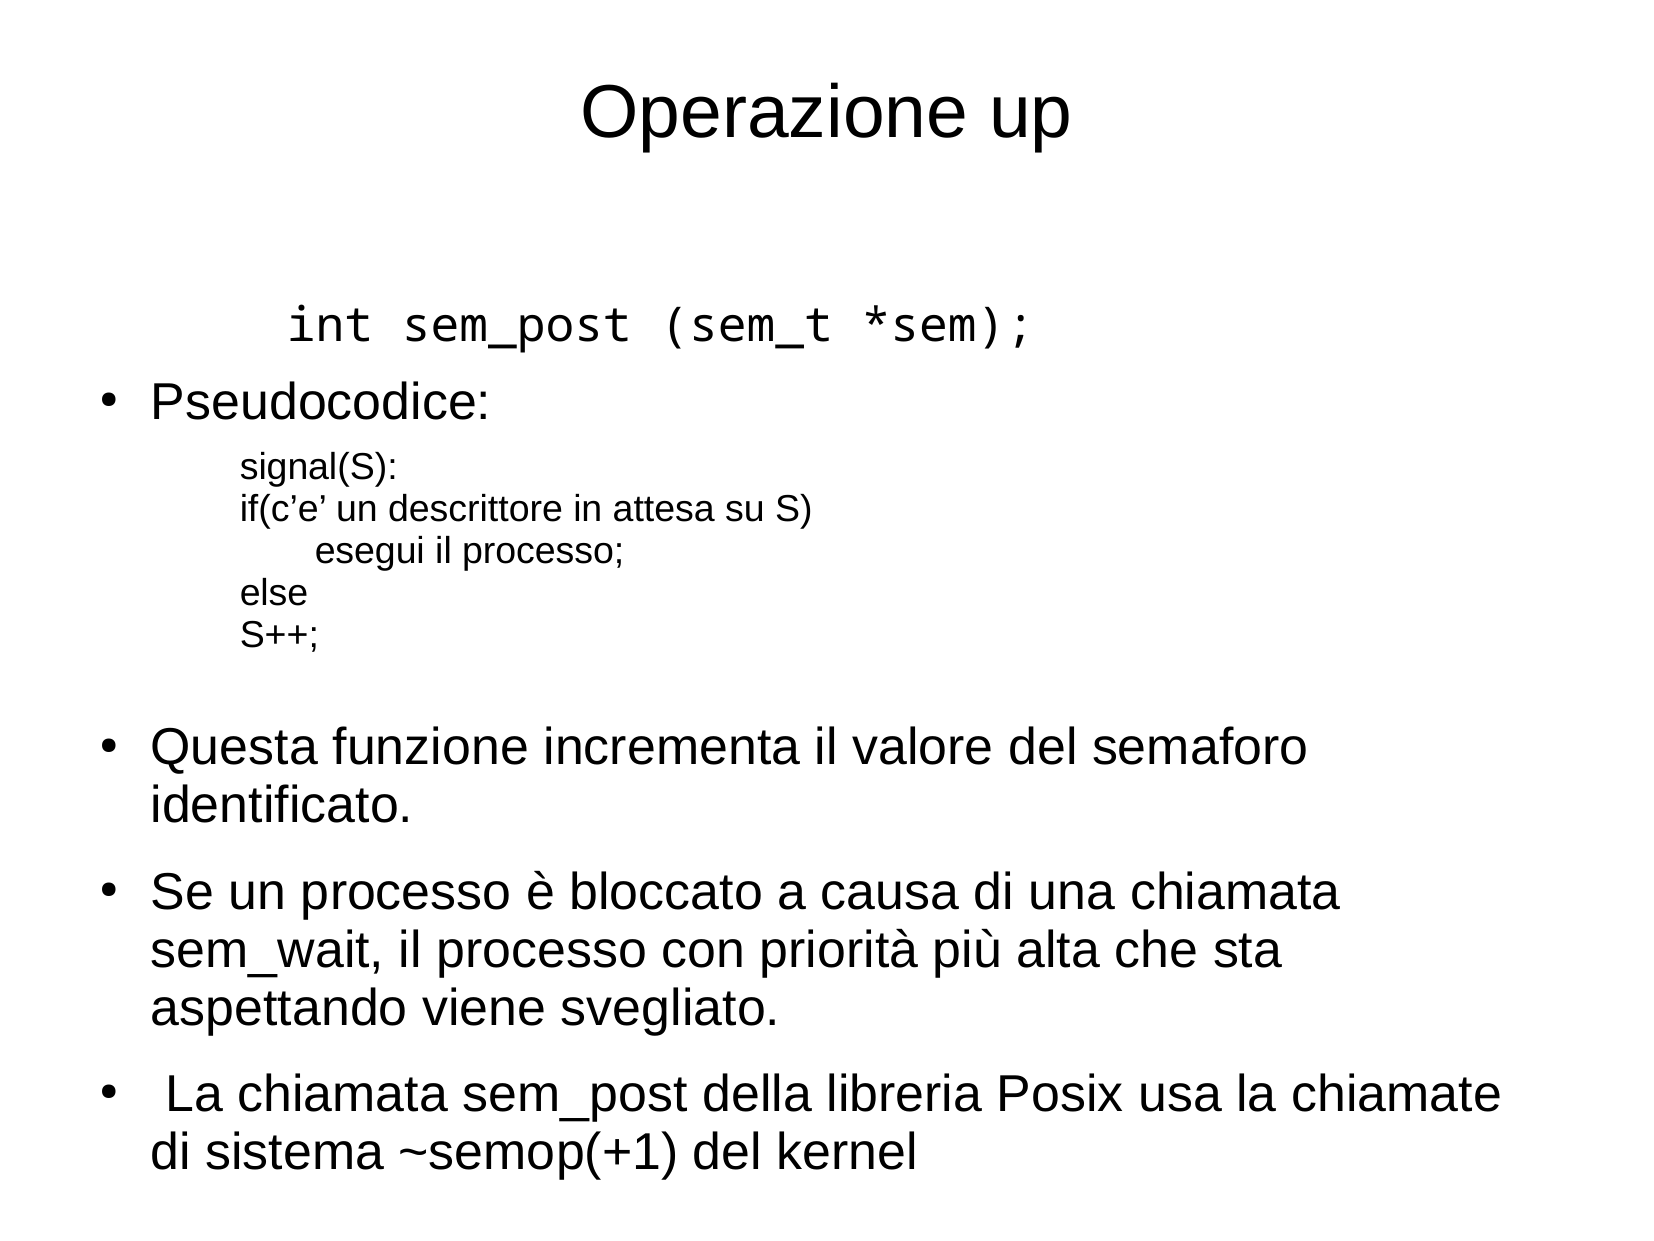

# Operazione up
int sem_post (sem_t *sem);
Pseudocodice:
Questa funzione incrementa il valore del semaforo identificato.
Se un processo è bloccato a causa di una chiamata sem_wait, il processo con priorità più alta che sta aspettando viene svegliato.
 La chiamata sem_post della libreria Posix usa la chiamate di sistema ~semop(+1) del kernel
signal(S):
if(c’e’ un descrittore in attesa su S)
	esegui il processo;
else
S++;